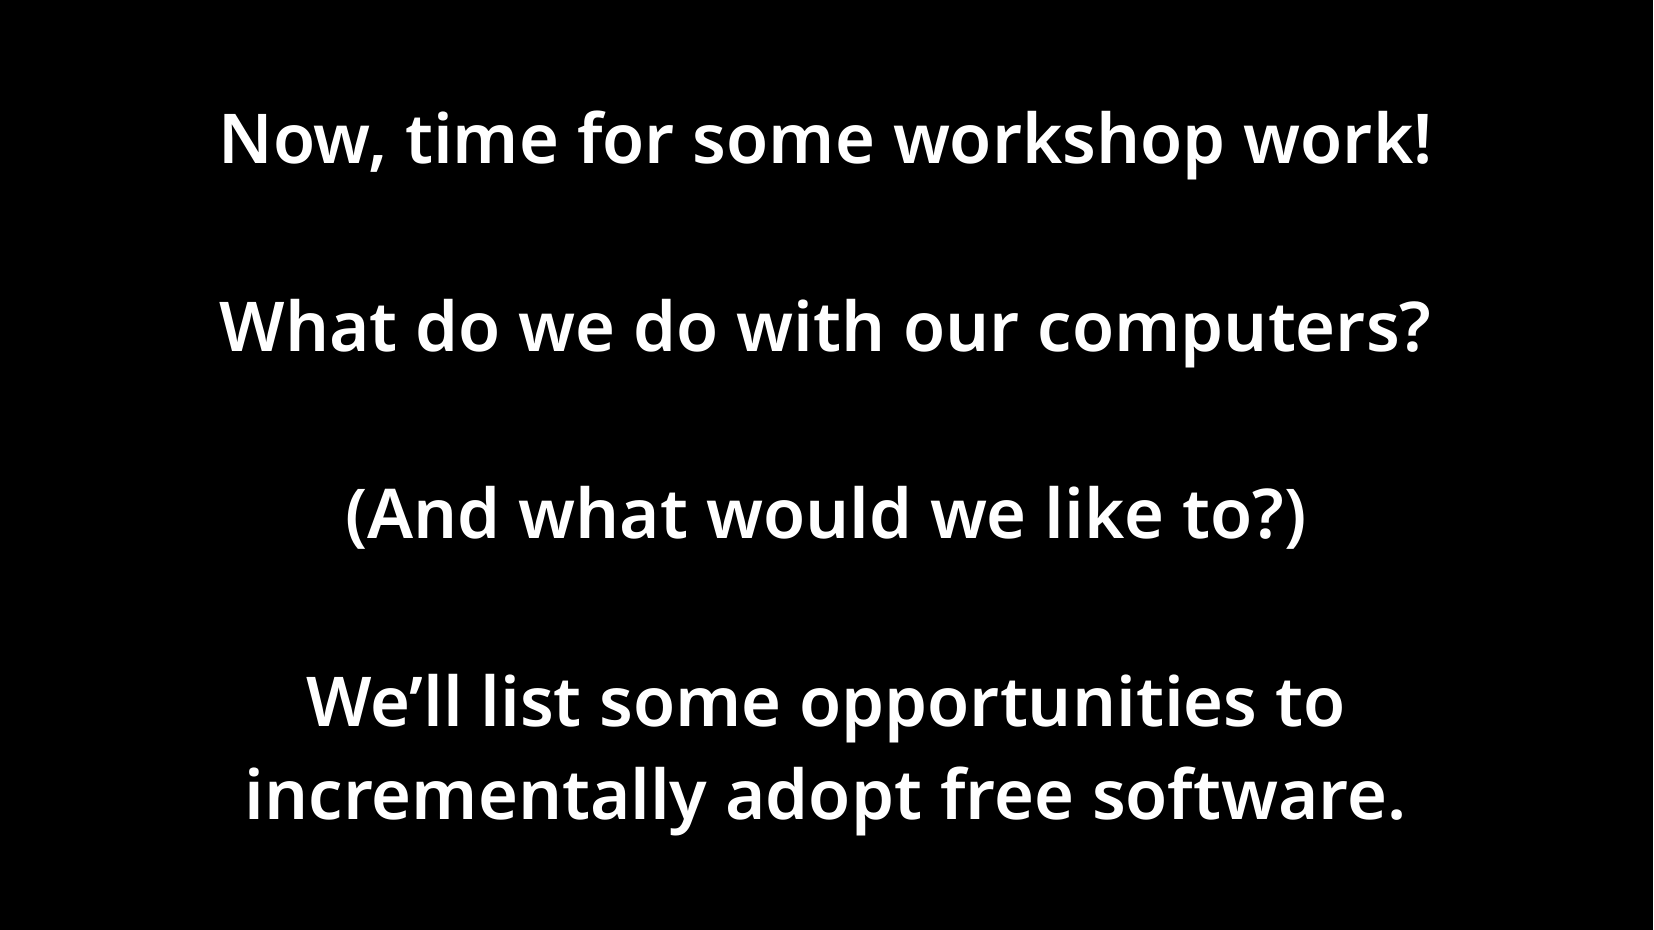

# Now, time for some workshop work! What do we do with our computers? (And what would we like to?) We’ll list some opportunities to incrementally adopt free software.